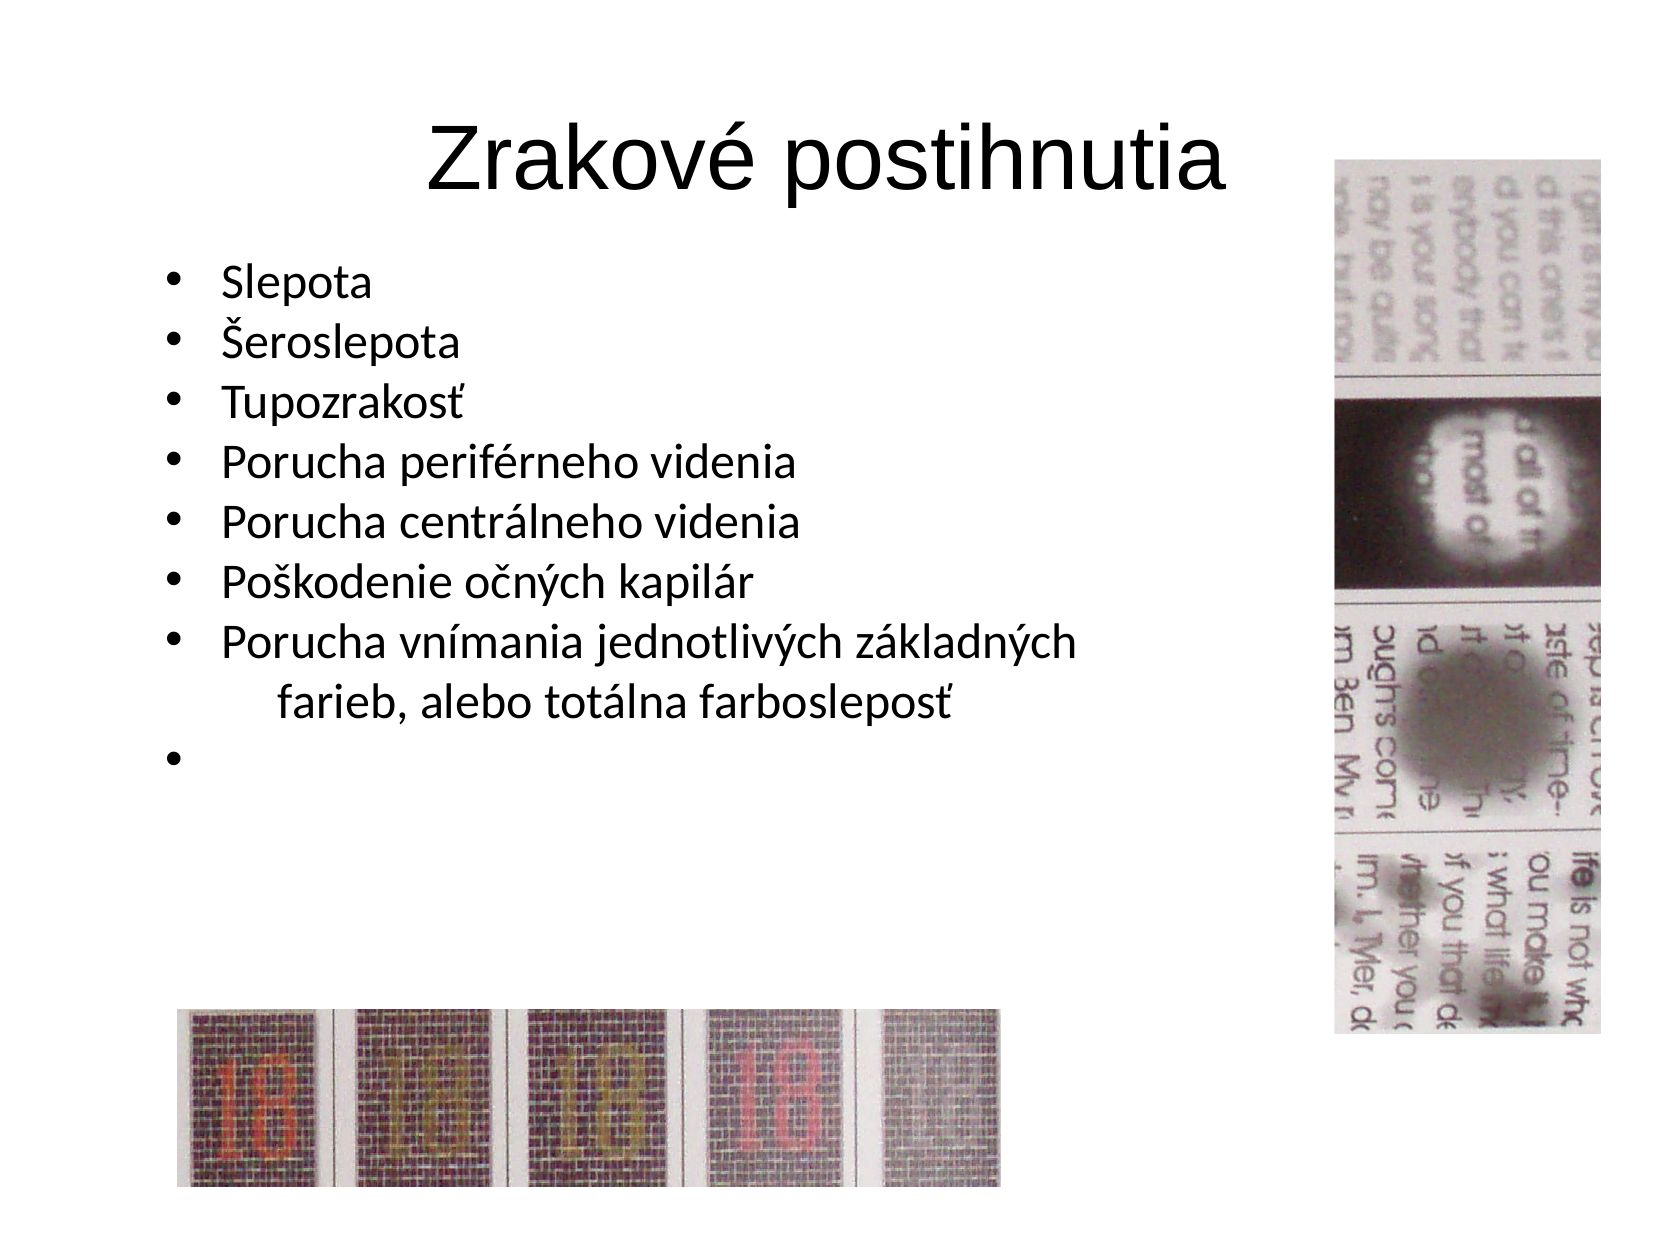

# Zrakové postihnutia
Slepota
Šeroslepota
Tupozrakosť
Porucha periférneho videnia
Porucha centrálneho videnia
Poškodenie očných kapilár
Porucha vnímania jednotlivých základných farieb, alebo totálna farbosleposť